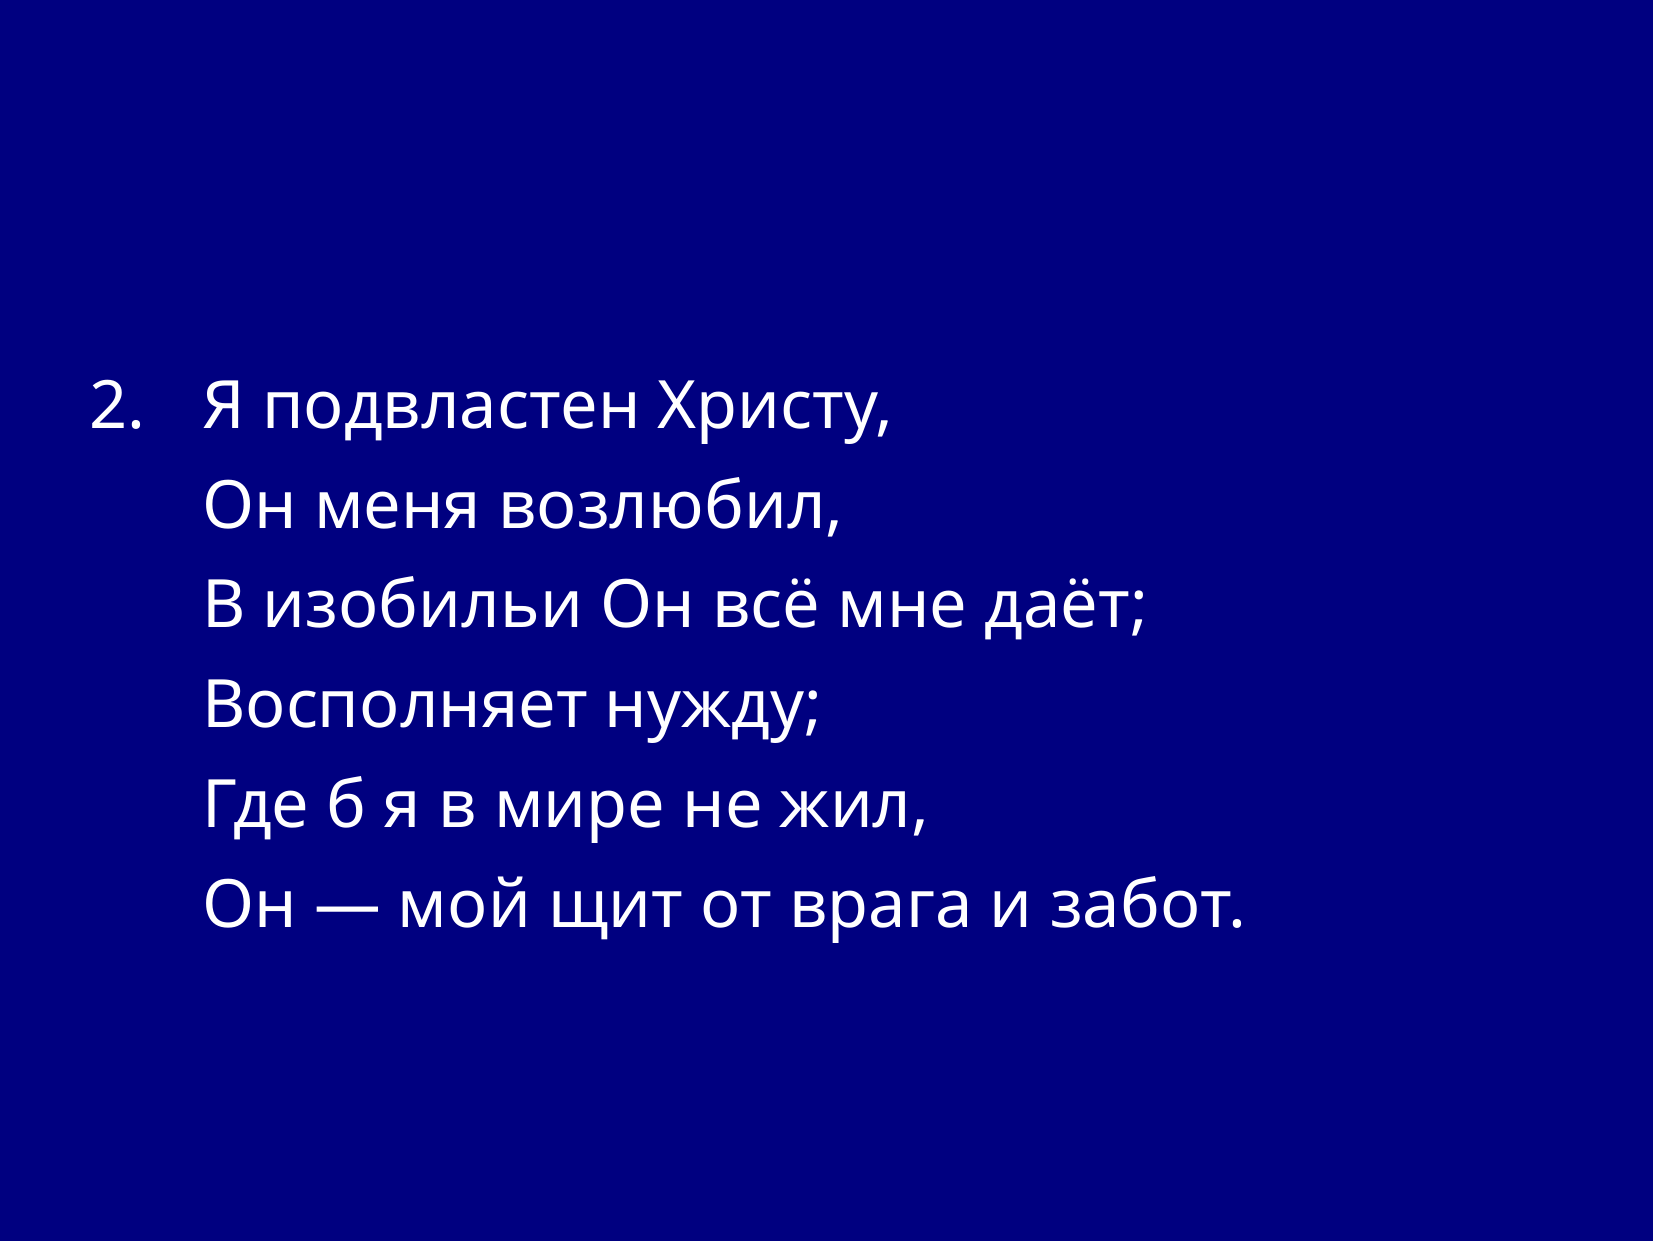

2.	Я подвластен Христу,
	Он меня возлюбил,
	В изобильи Он всё мне даёт;
	Восполняет нужду;
	Где б я в мире не жил,
	Он — мой щит от врага и забот.